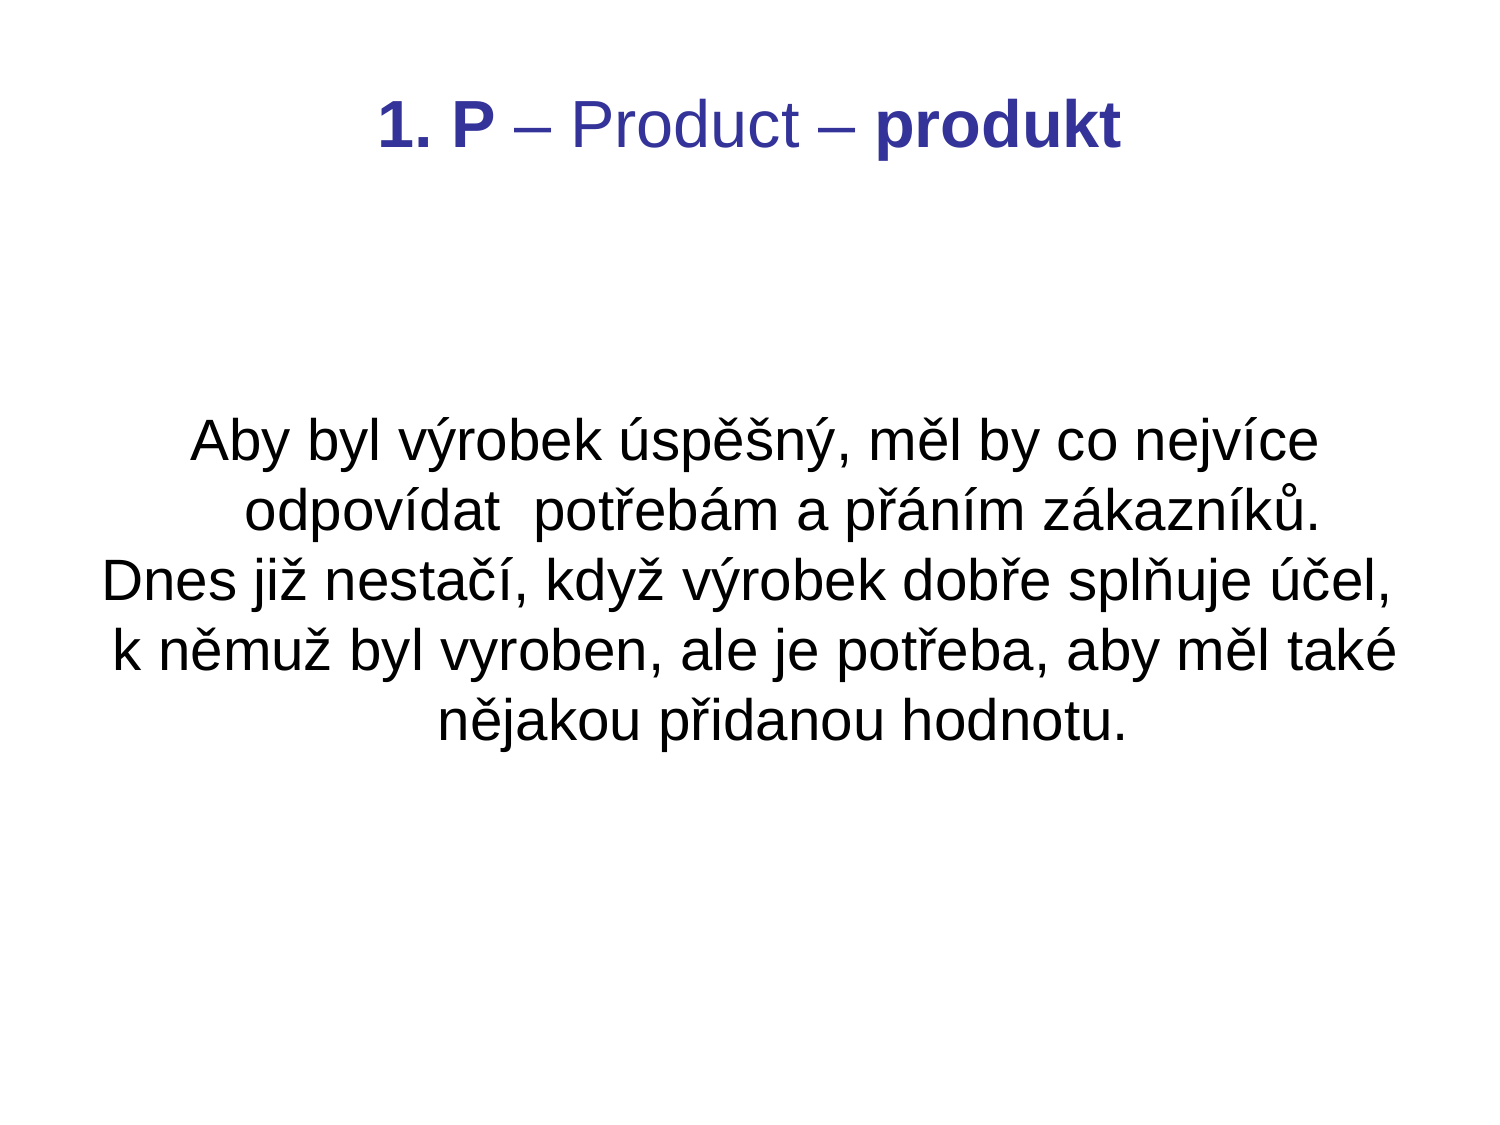

# 1. P – Product – produkt
Aby byl výrobek úspěšný, měl by co nejvíce odpovídat potřebám a přáním zákazníků.
Dnes již nestačí, když výrobek dobře splňuje účel,
k němuž byl vyroben, ale je potřeba, aby měl také nějakou přidanou hodnotu.